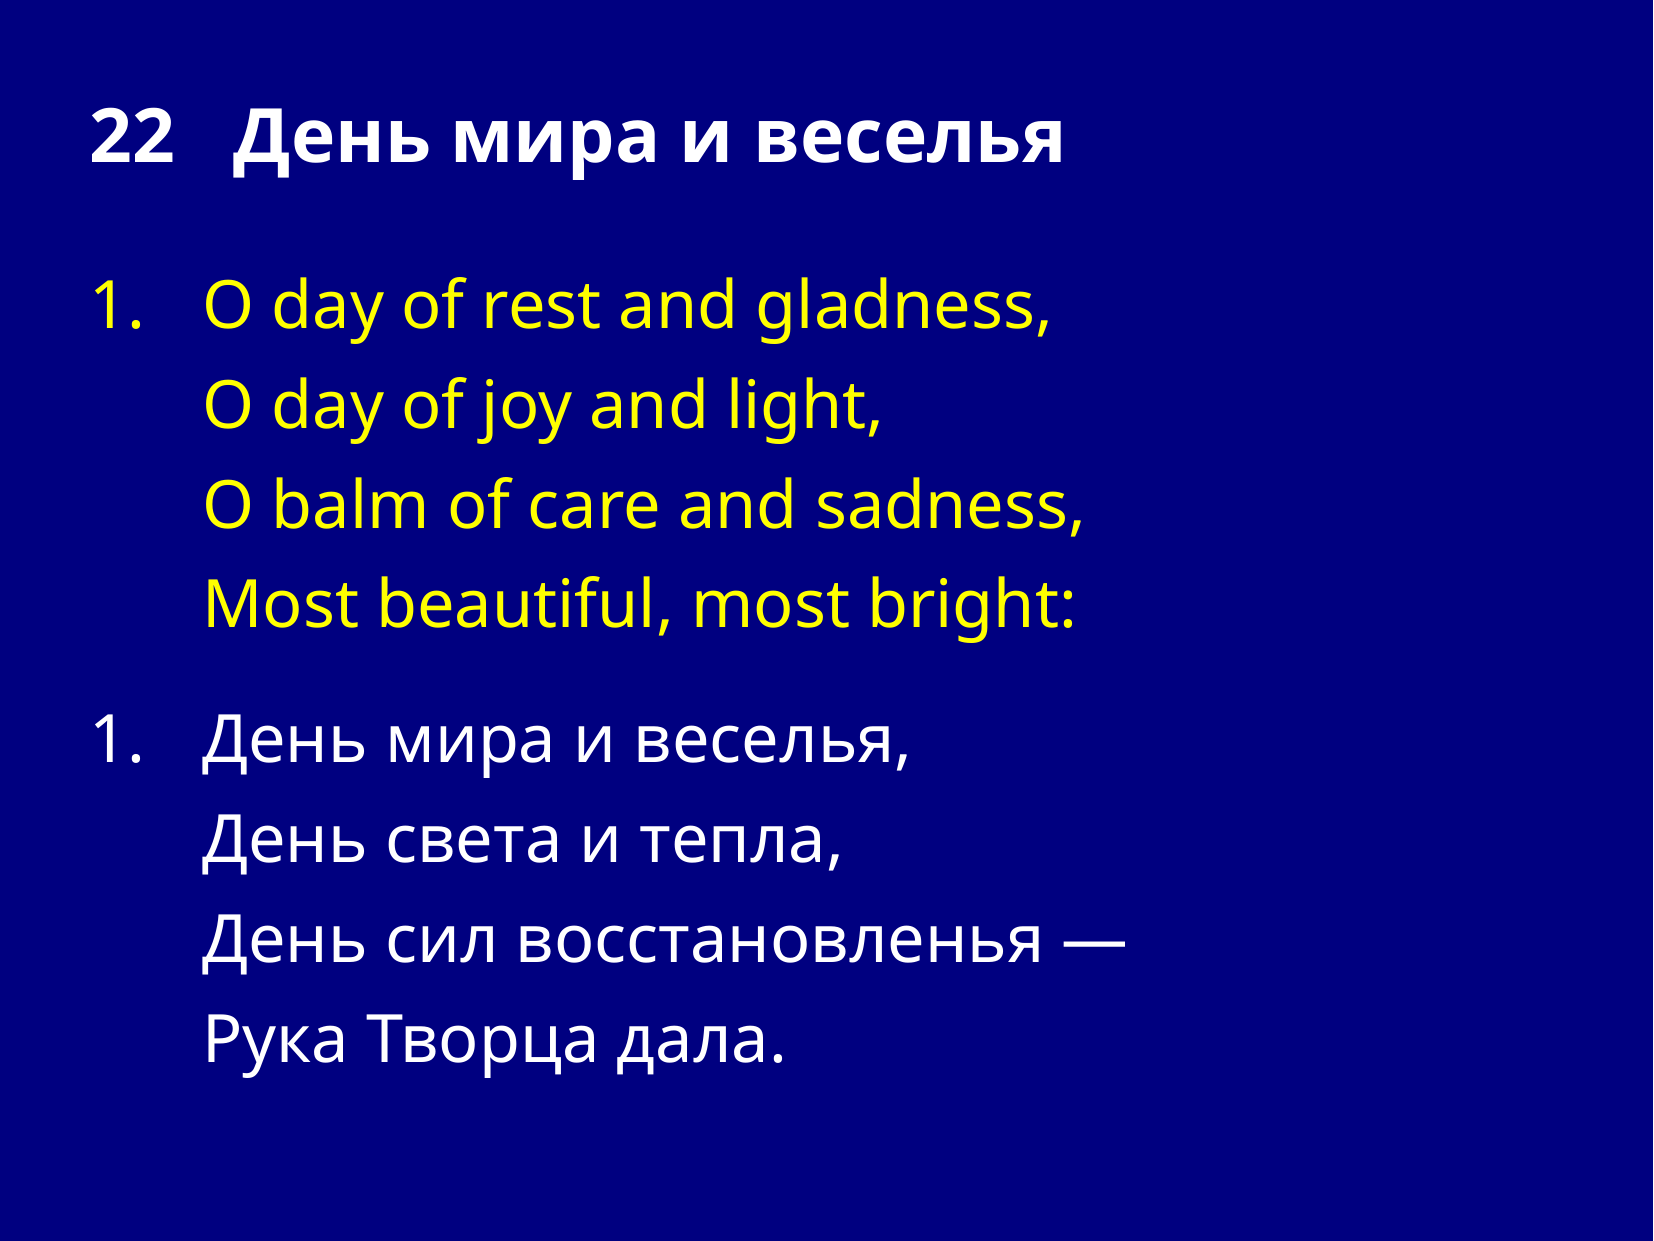

22 День мира и веселья
1.	O day of rest and gladness,
	O day of joy and light,
	O balm of care and sadness,
	Most beautiful, most bright:
1.	День мира и веселья,
	День света и тепла,
	День сил восстановленья —
	Рука Творца дала.